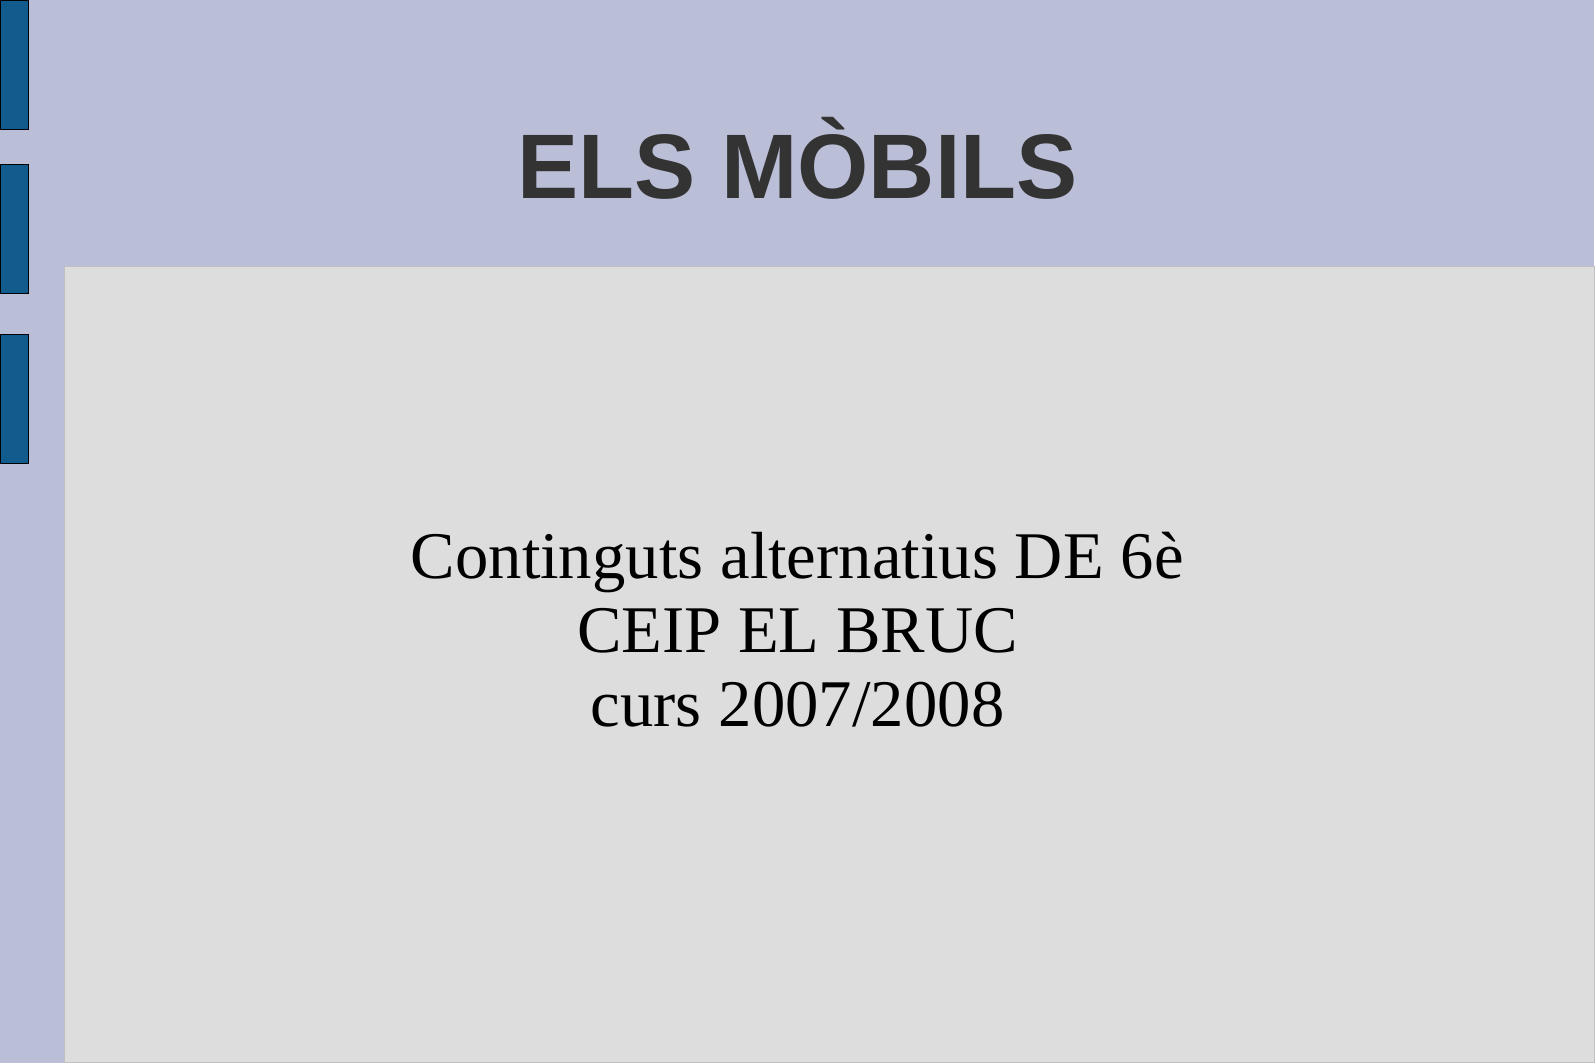

# ELS MÒBILS
Continguts alternatius DE 6è
CEIP EL BRUC
curs 2007/2008